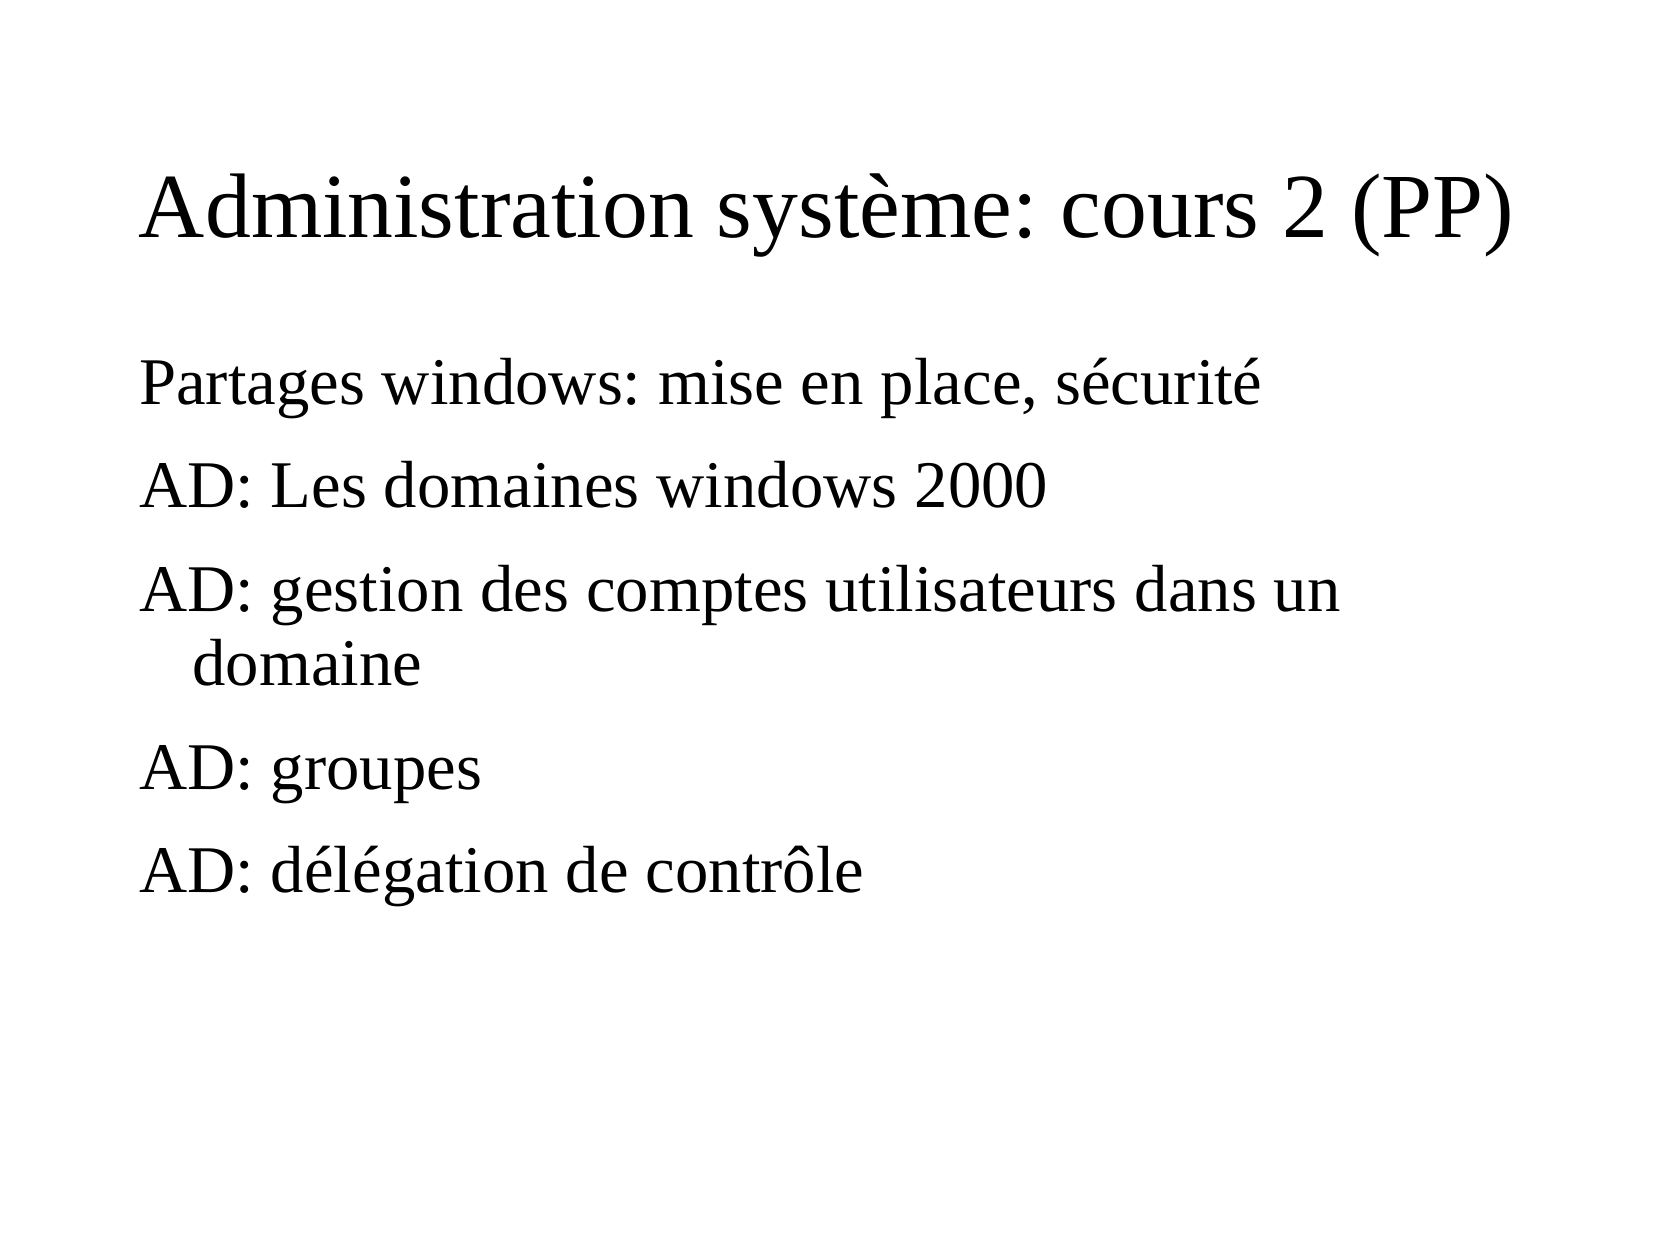

# Administration système: cours 2 (PP)
Partages windows: mise en place, sécurité
AD: Les domaines windows 2000
AD: gestion des comptes utilisateurs dans un domaine
AD: groupes
AD: délégation de contrôle